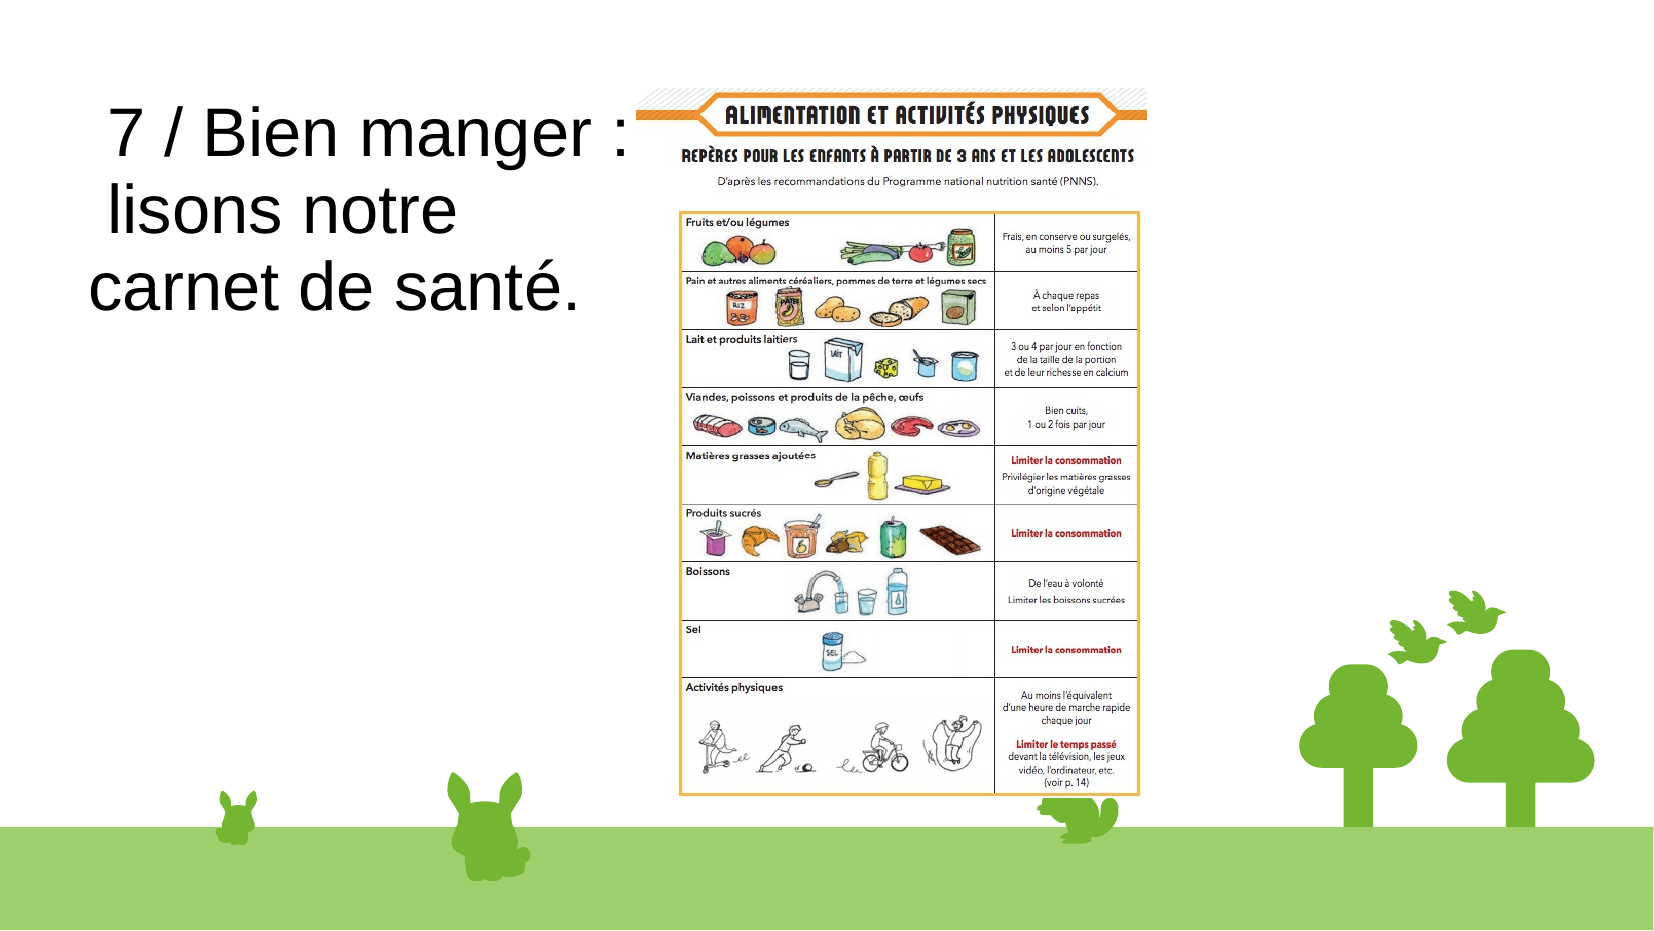

# 7 / Bien manger : lisons notre carnet de santé.